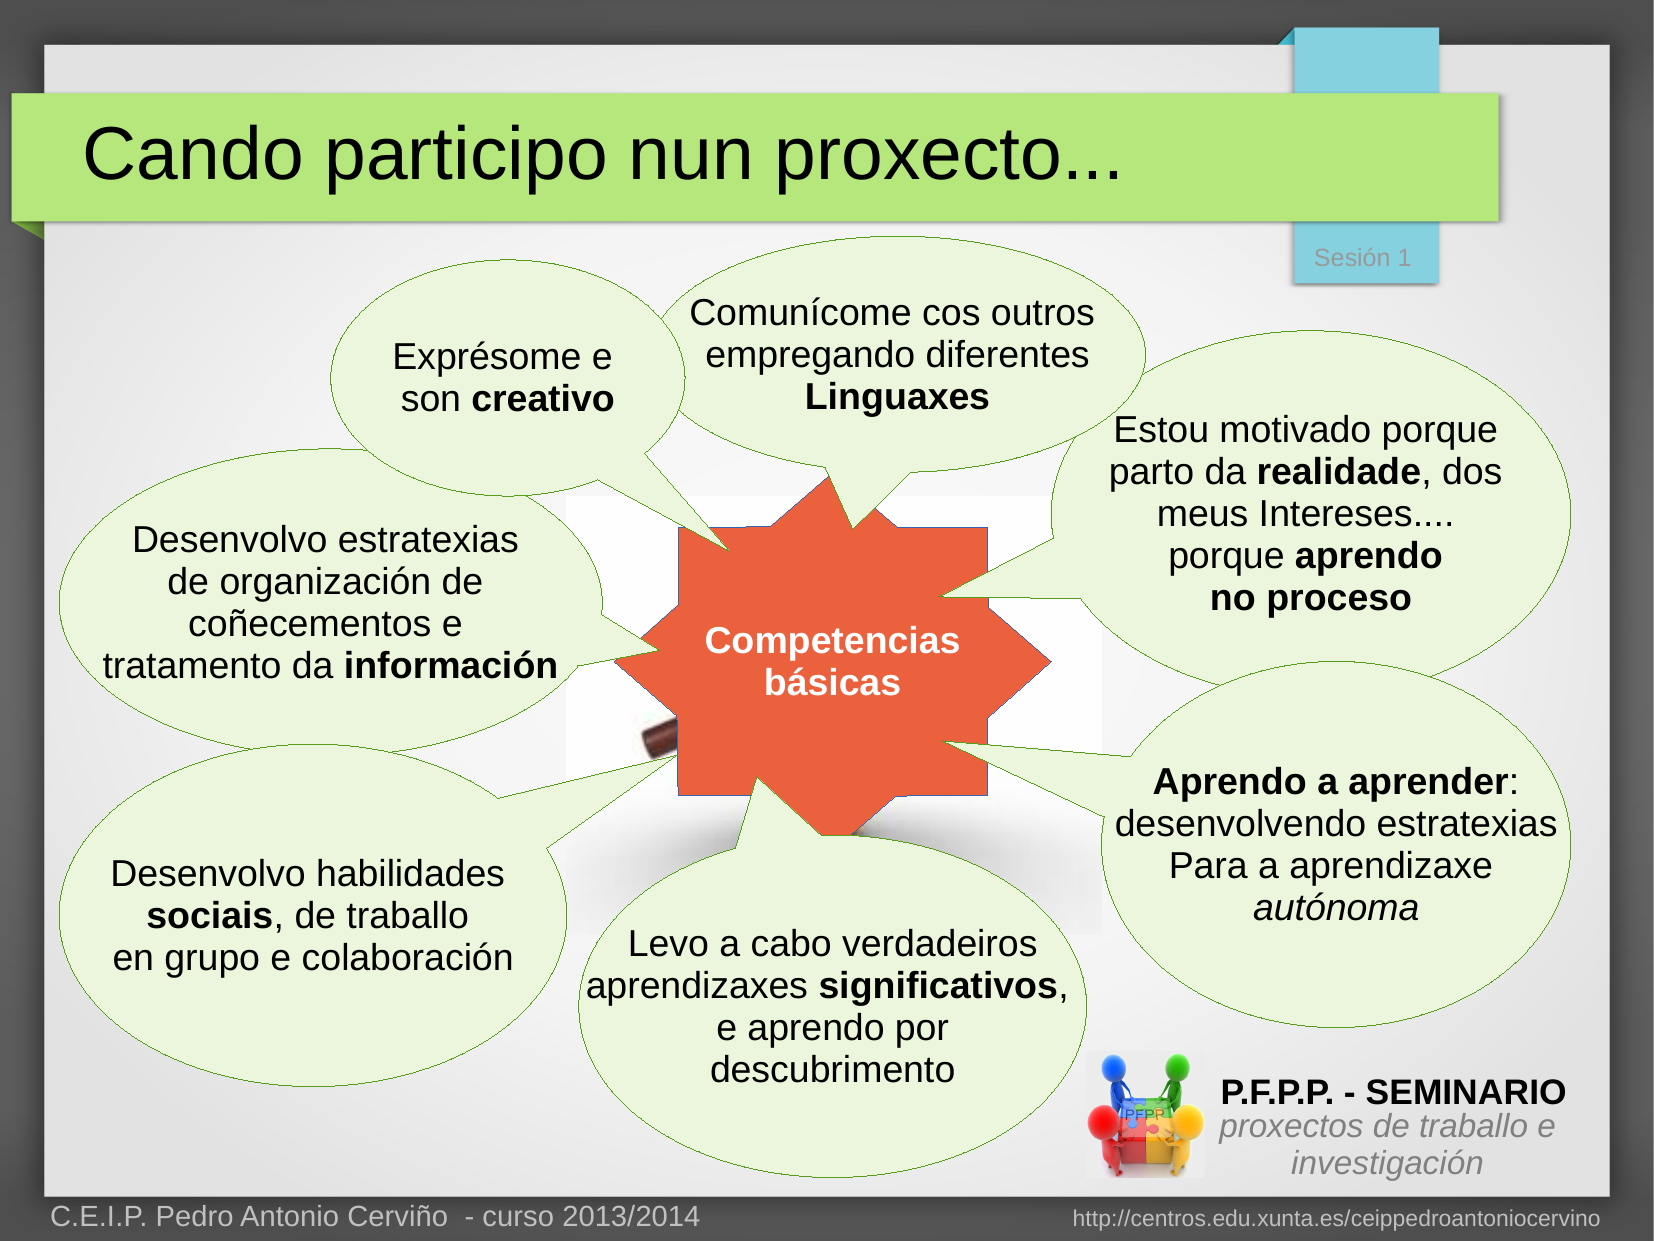

# Cando participo nun proxecto...
Comunícome cos outros
empregando diferentes
Linguaxes
Sesión 1
Exprésome e
son creativo
Estou motivado porque
parto da realidade, dos
meus Intereses....
porque aprendo
no proceso
Desenvolvo estratexias
de organización de
coñecementos e
tratamento da información
Competencias
básicas
Aprendo a aprender:
desenvolvendo estratexias
Para a aprendizaxe
autónoma
Desenvolvo habilidades
sociais, de traballo
en grupo e colaboración
Levo a cabo verdadeiros
aprendizaxes significativos,
e aprendo por
descubrimento
P.F.P.P. - SEMINARIO
proxectos de traballo e investigación
C.E.I.P. Pedro Antonio Cerviño - curso 2013/2014 http://centros.edu.xunta.es/ceippedroantoniocervino